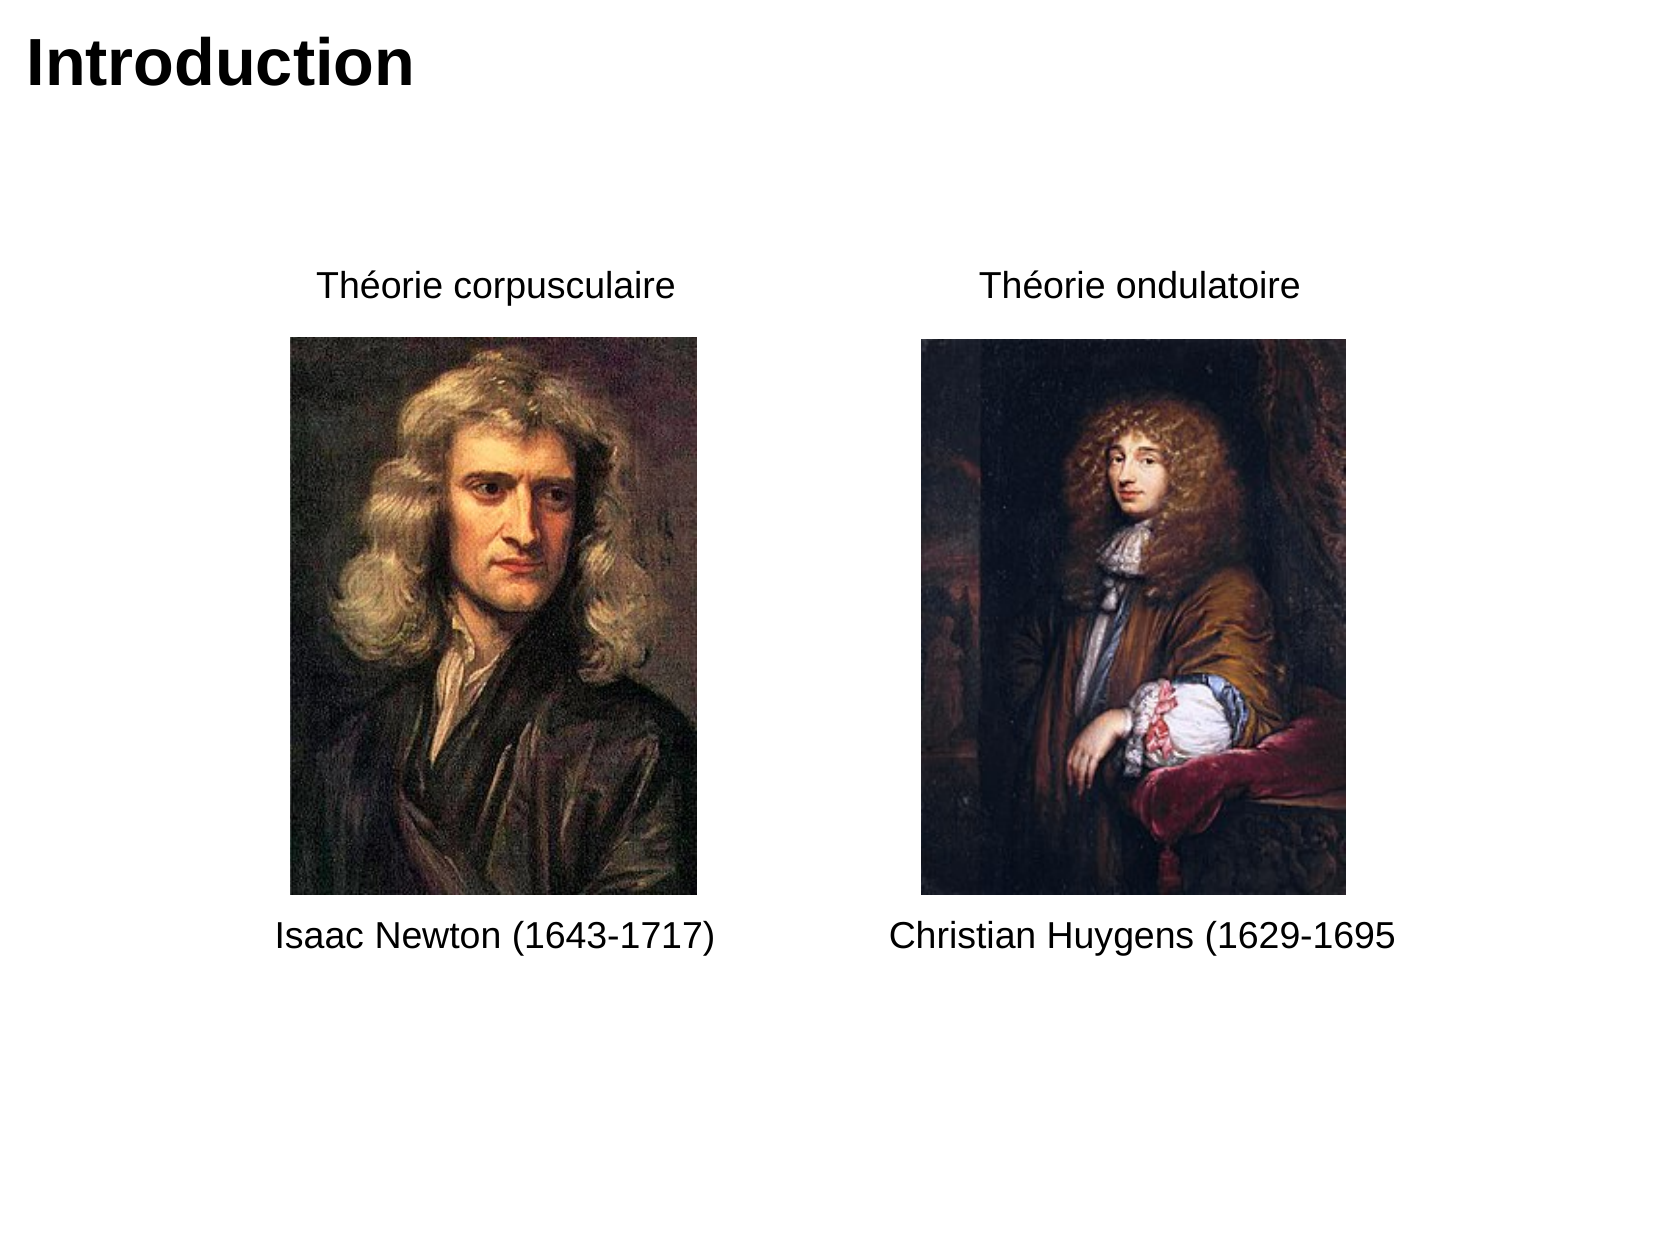

Introduction
Théorie corpusculaire
Théorie ondulatoire
Isaac Newton (1643-1717)
Christian Huygens (1629-1695